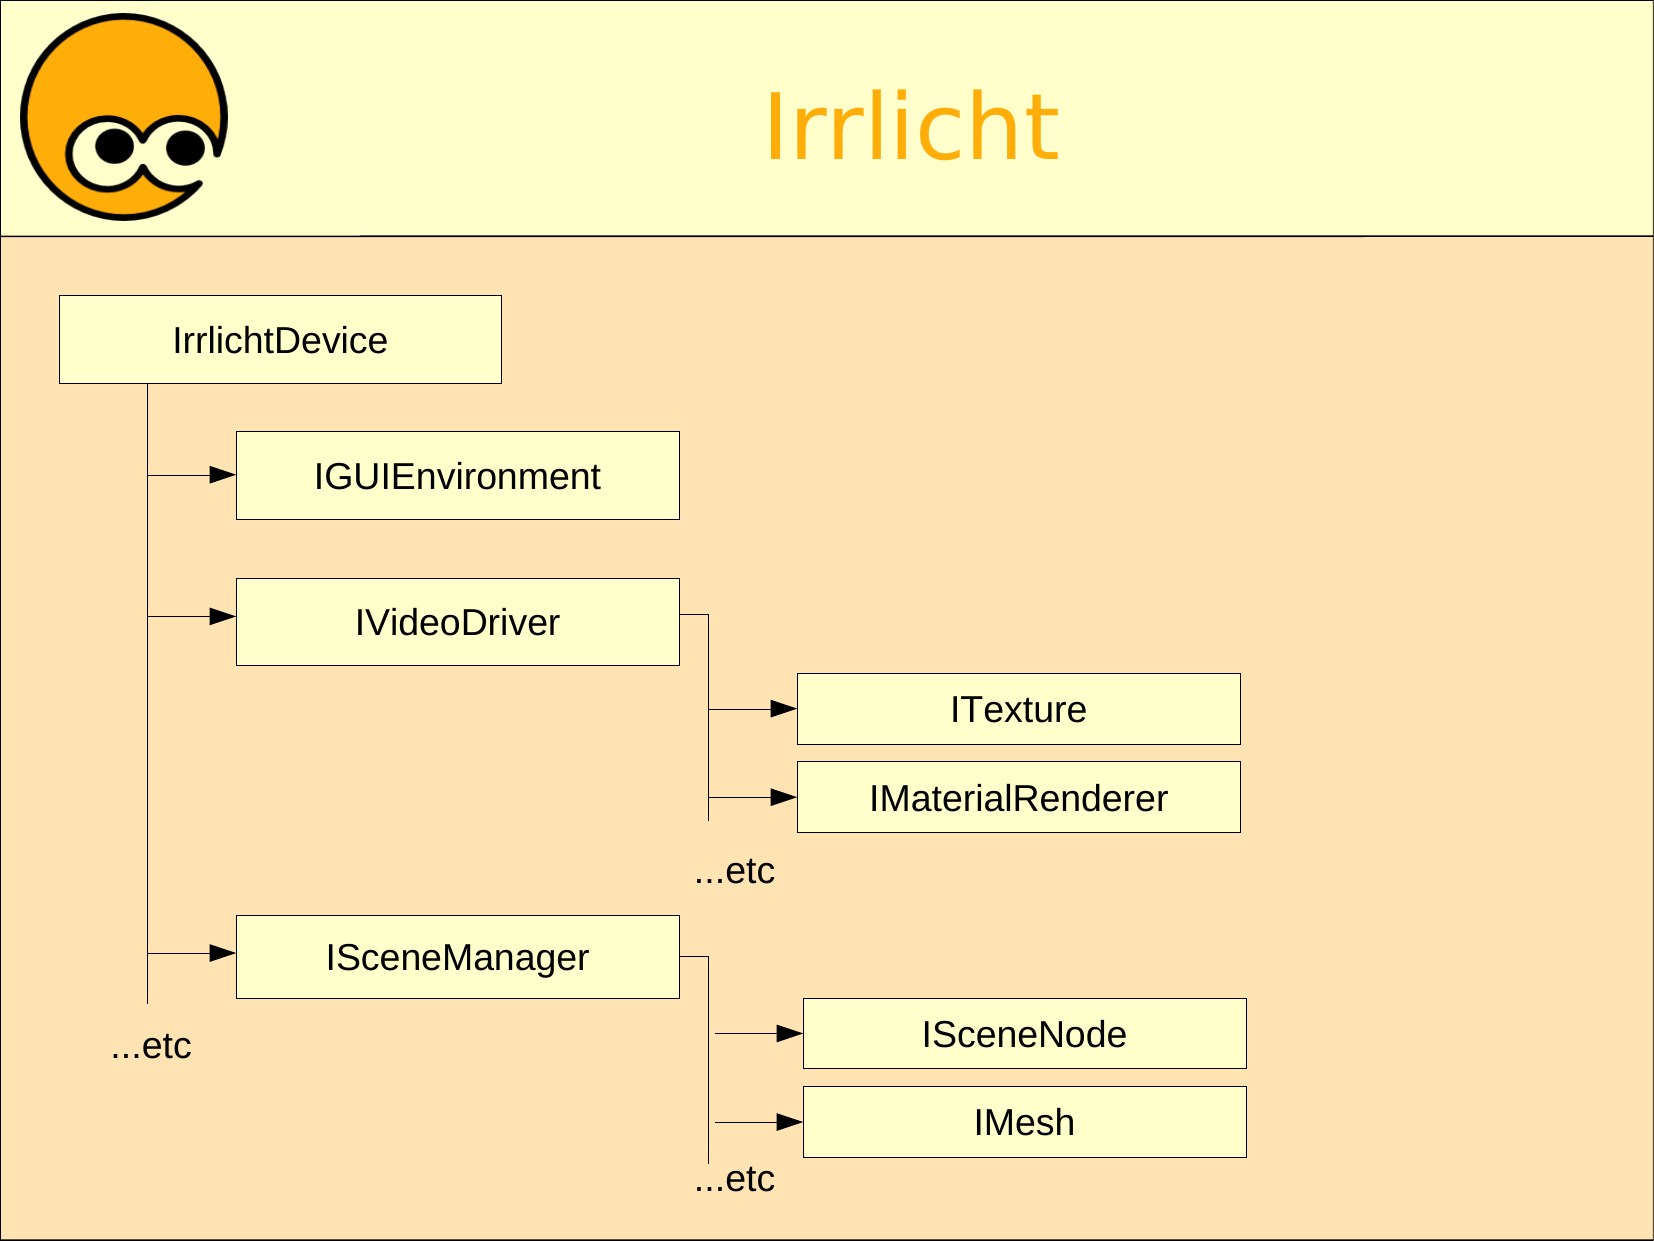

# Irrlicht
IrrlichtDevice
IGUIEnvironment
IVideoDriver
ITexture
IMaterialRenderer
...etc
ISceneManager
ISceneNode
...etc
IMesh
...etc